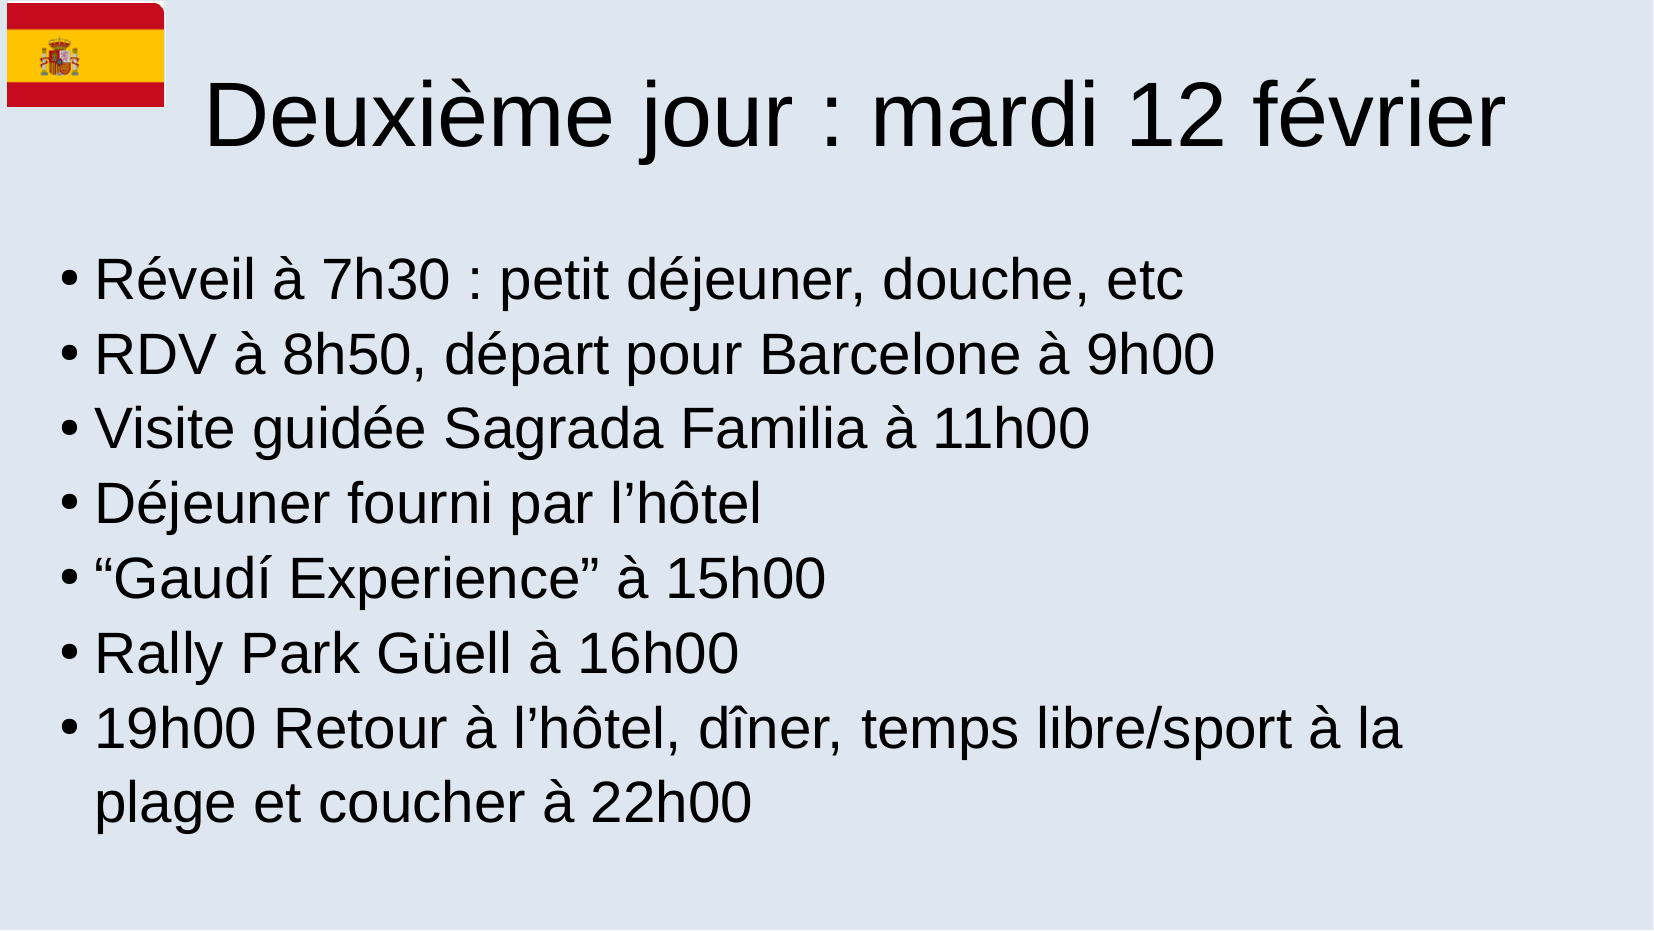

# Deuxième jour : mardi 12 février
Réveil à 7h30 : petit déjeuner, douche, etc
RDV à 8h50, départ pour Barcelone à 9h00
Visite guidée Sagrada Familia à 11h00
Déjeuner fourni par l’hôtel
“Gaudí Experience” à 15h00
Rally Park Güell à 16h00
19h00 Retour à l’hôtel, dîner, temps libre/sport à la plage et coucher à 22h00